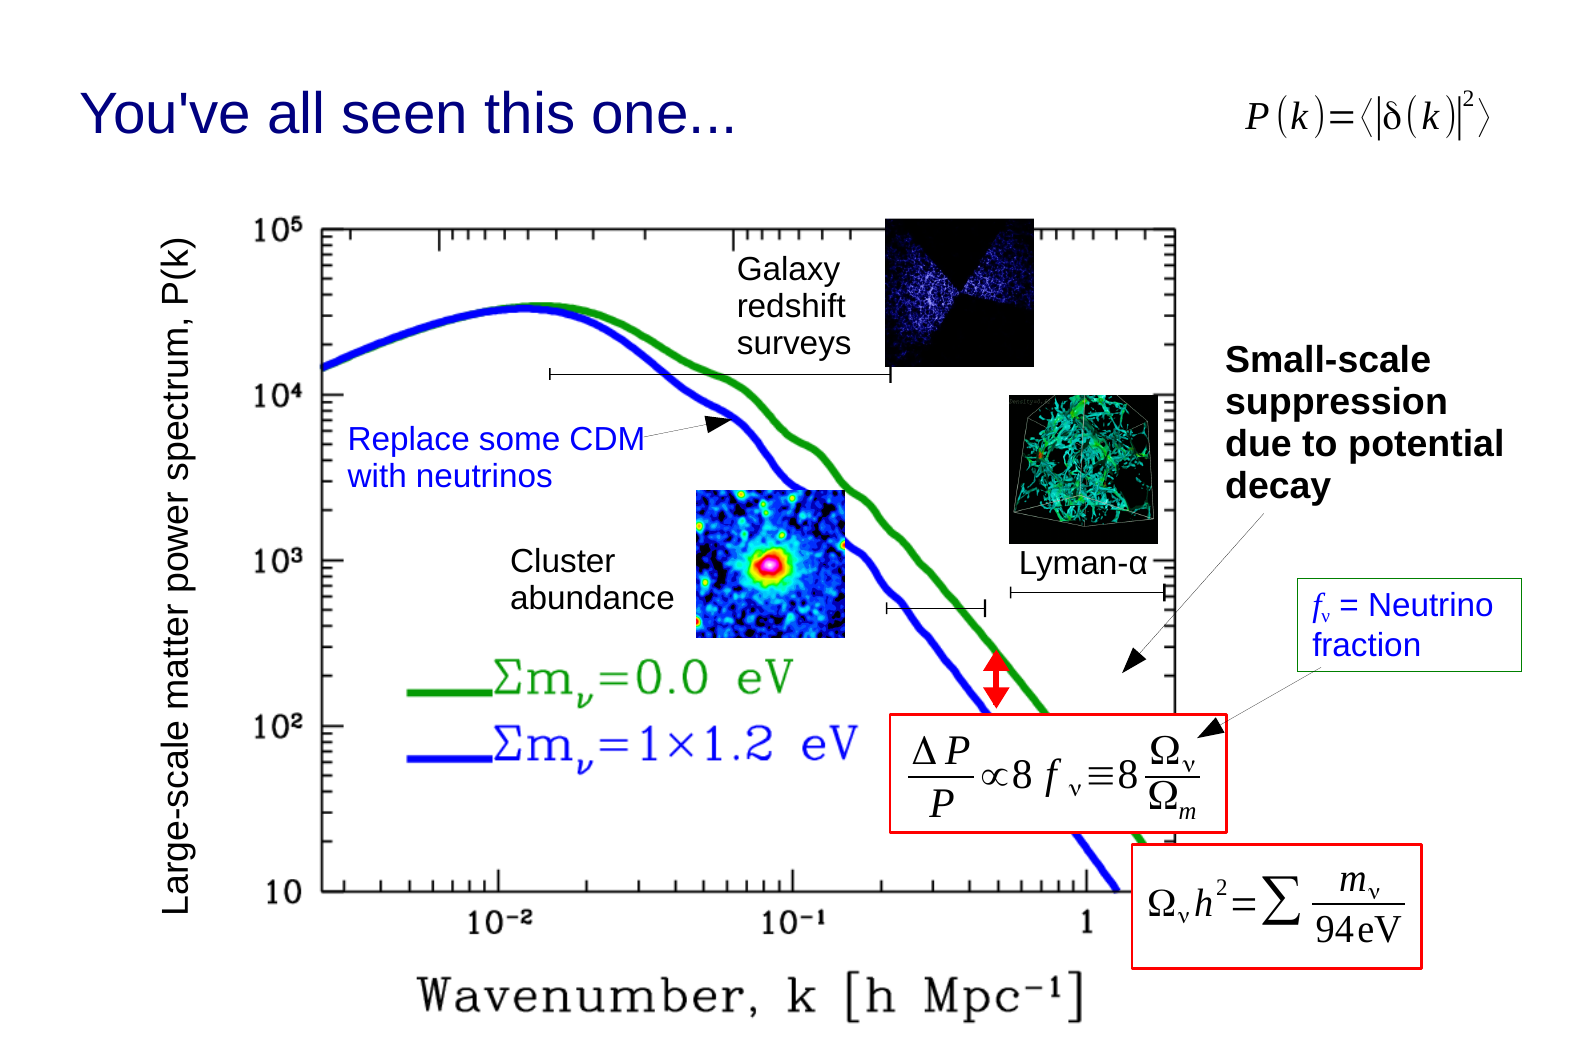

# You've all seen this one...
Galaxy
redshift
surveys
Small-scale
suppression
due to potential
decay
Replace some CDM
with neutrinos
Cluster
abundance
Lyman-α
Large-scale matter power spectrum, P(k)
fν = Neutrino fraction